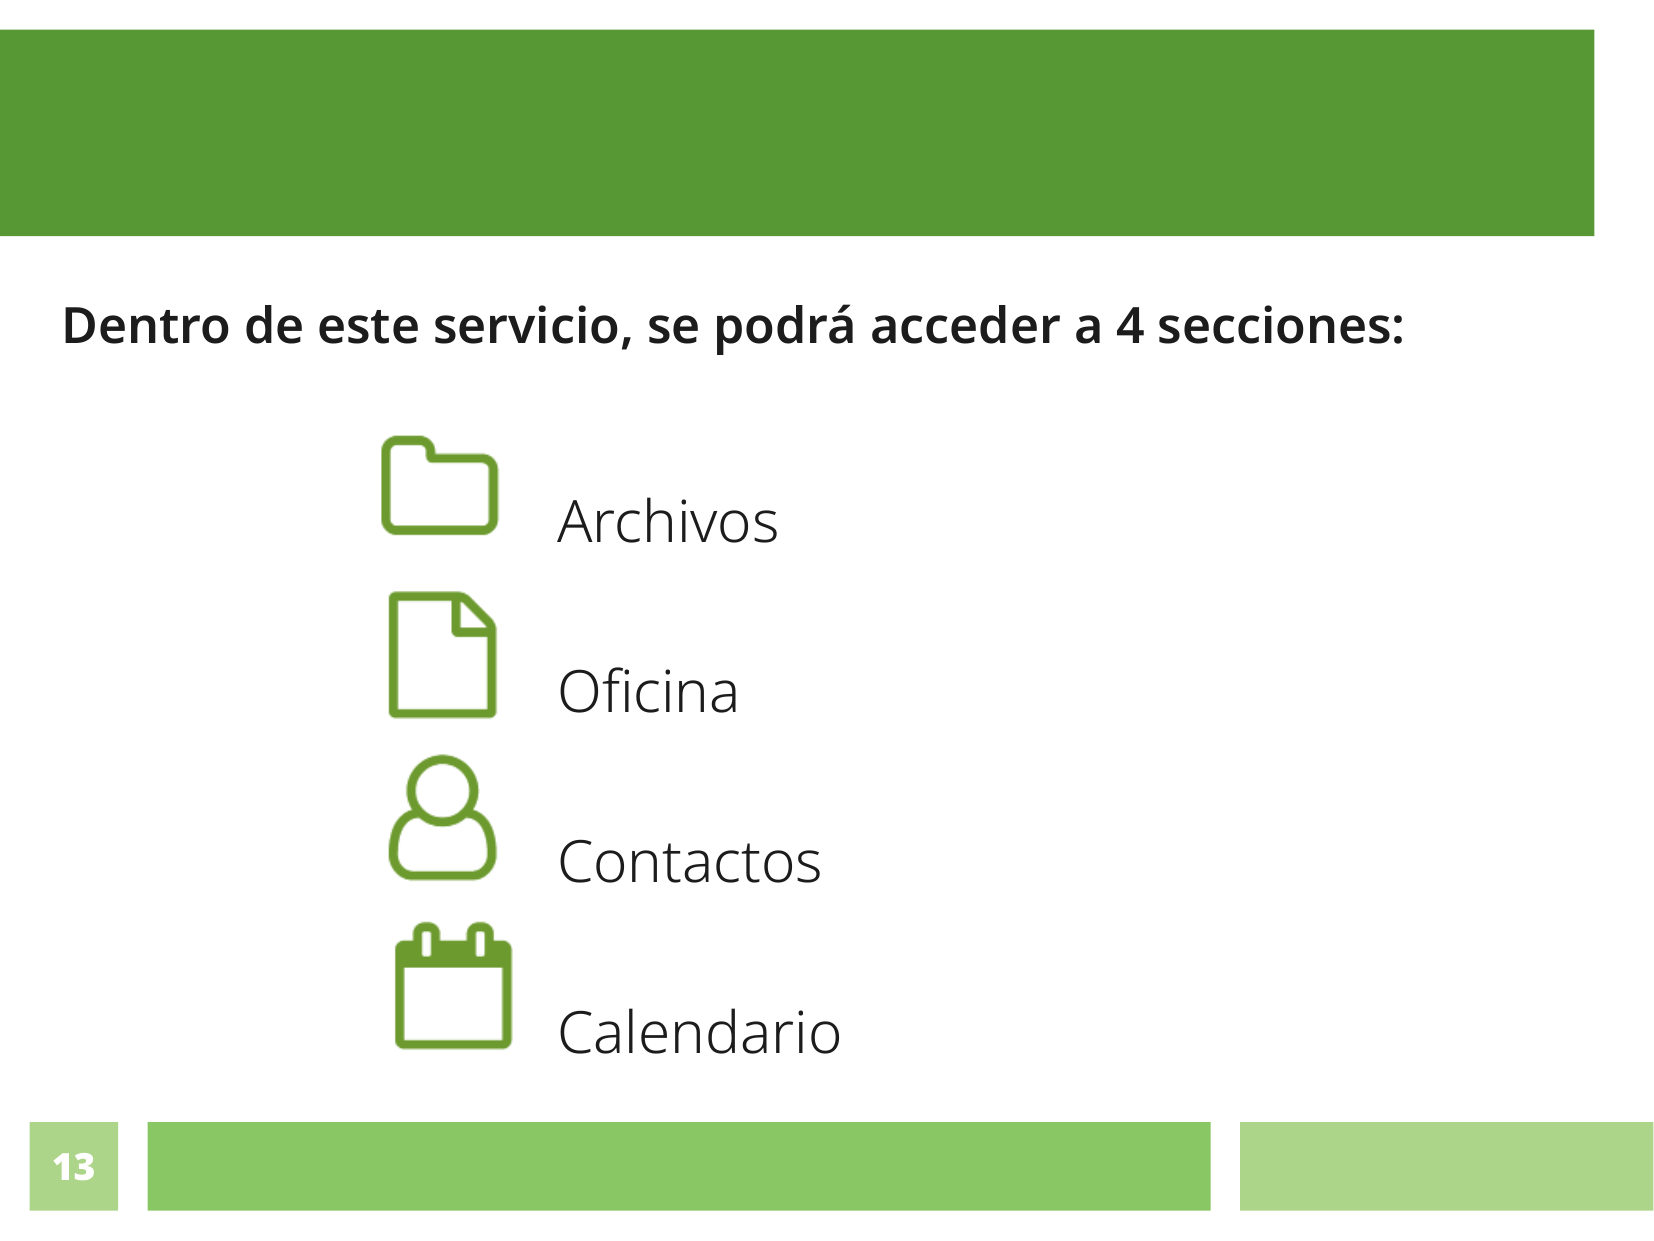

#
Dentro de este servicio, se podrá acceder a 4 secciones:
Archivos
Oficina
Contactos
Calendario
13